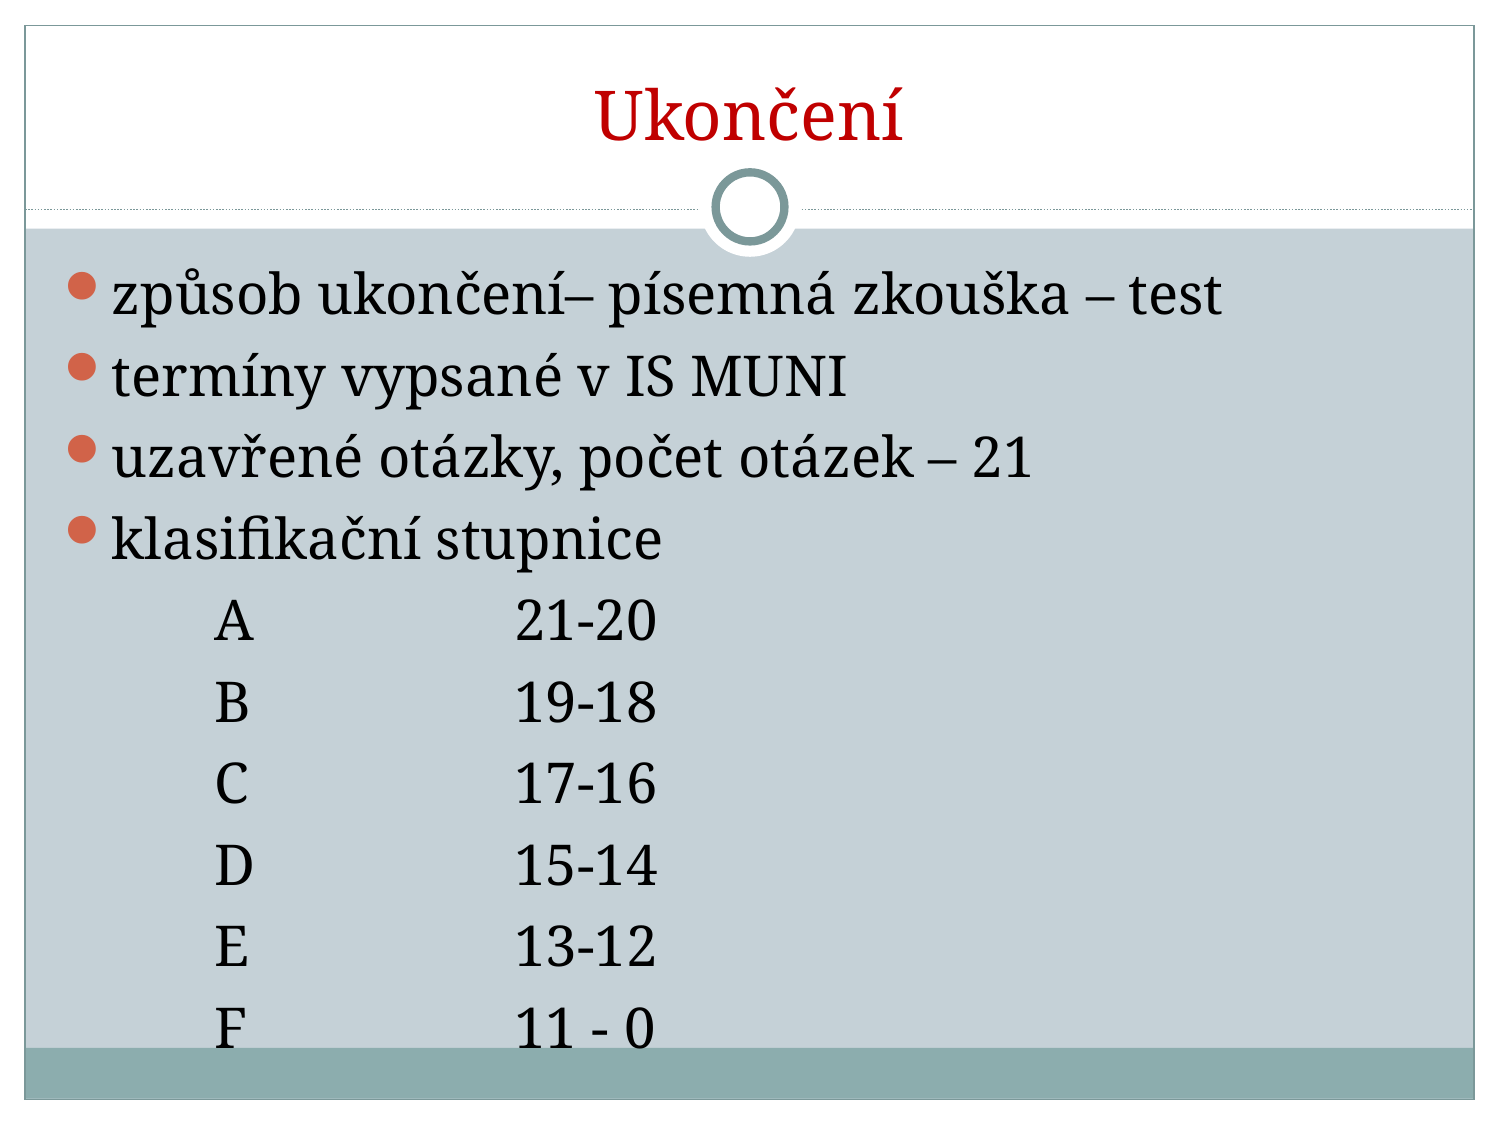

# Ukončení
způsob ukončení– písemná zkouška – test
termíny vypsané v IS MUNI
uzavřené otázky, počet otázek – 21
klasifikační stupnice
		A		21-20
		B		19-18
		C		17-16
		D		15-14
		E		13-12
		F		11 - 0